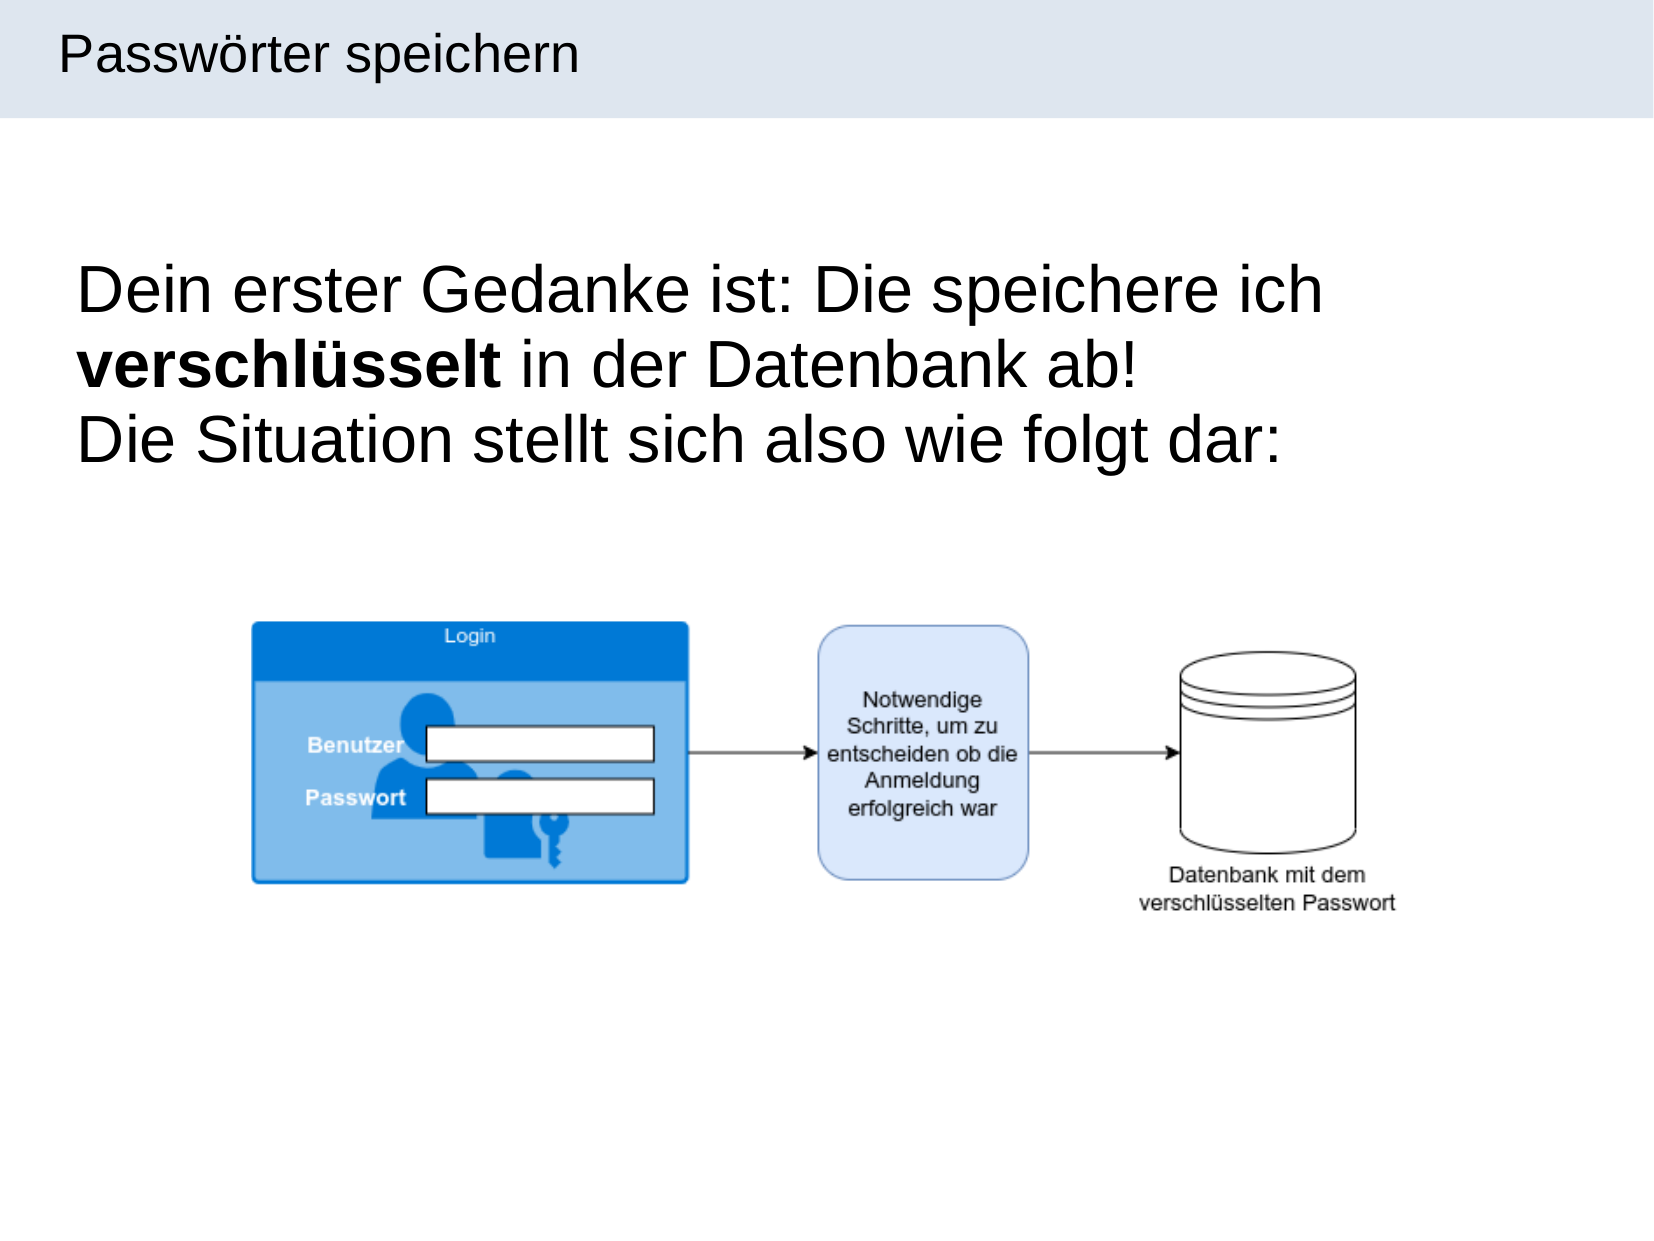

# Passwörter speichern
Dein erster Gedanke ist: Die speichere ich verschlüsselt in der Datenbank ab!
Die Situation stellt sich also wie folgt dar: